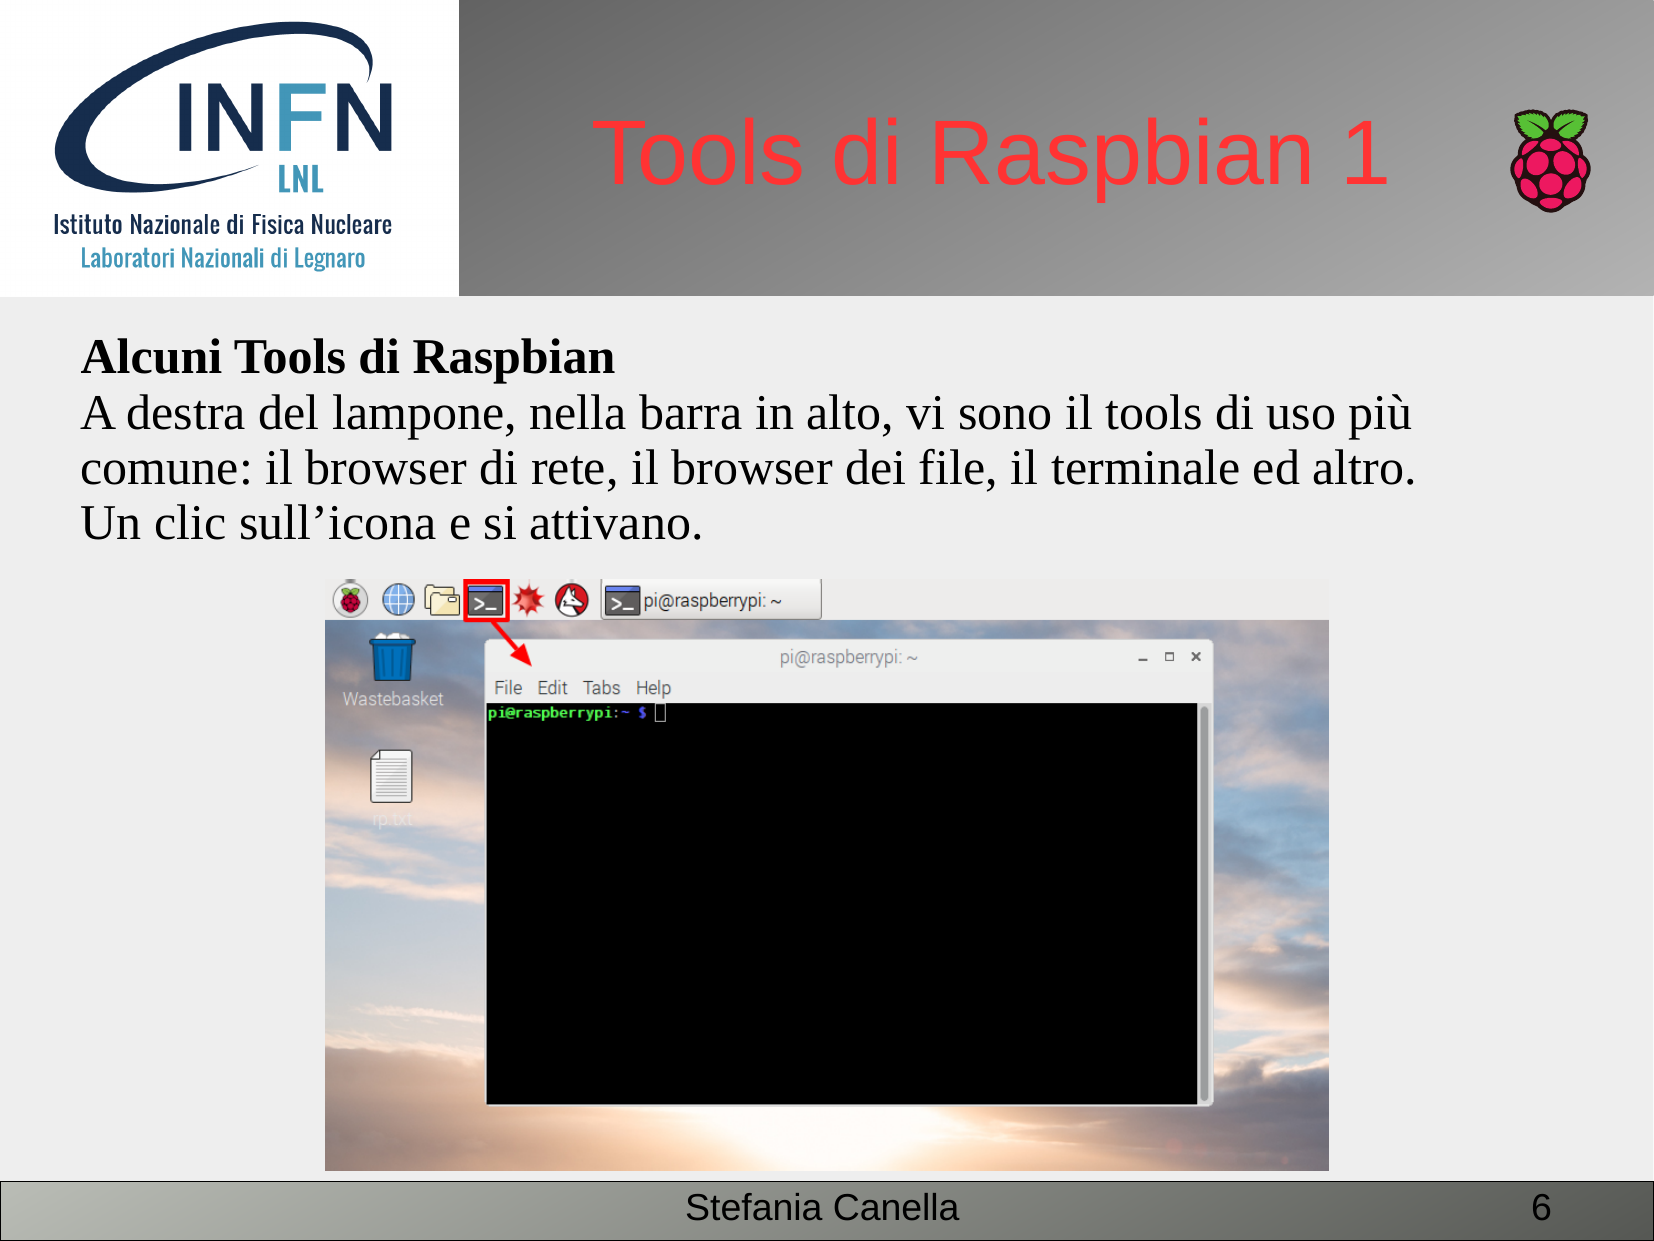

# Tools di Raspbian 1
Alcuni Tools di Raspbian
A destra del lampone, nella barra in alto, vi sono il tools di uso più comune: il browser di rete, il browser dei file, il terminale ed altro.
Un clic sull’icona e si attivano.
Stefania Canella